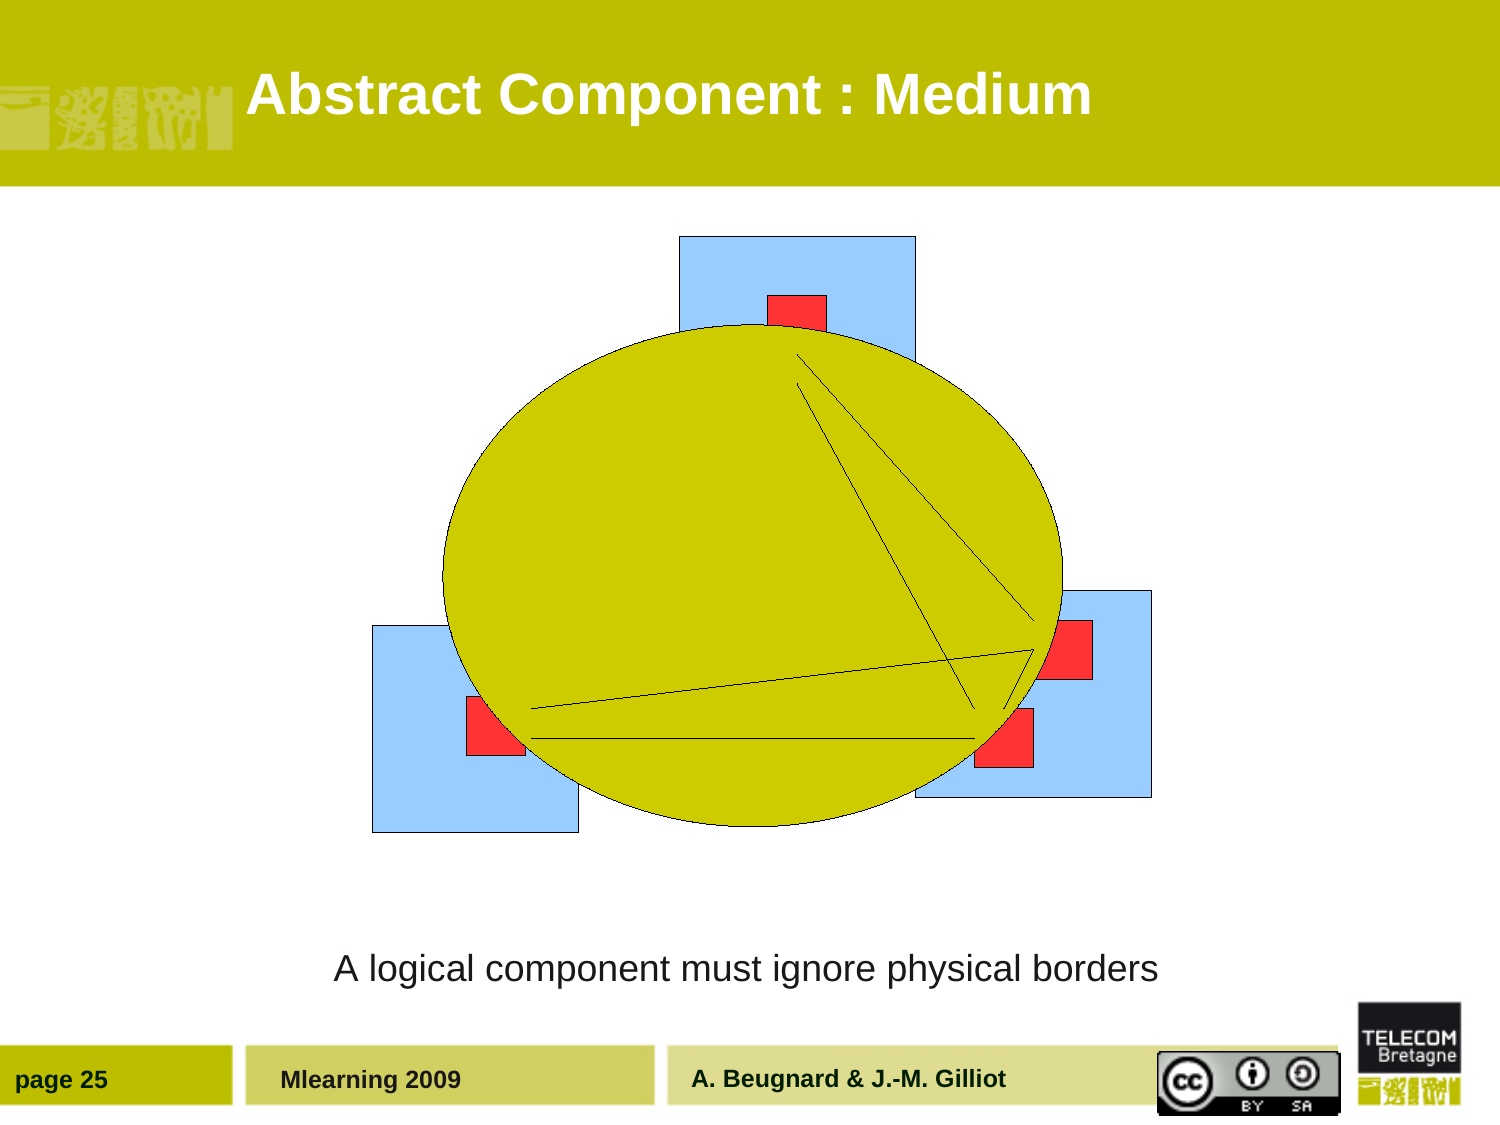

# Abstract Component : Medium
A logical component must ignore physical borders
25